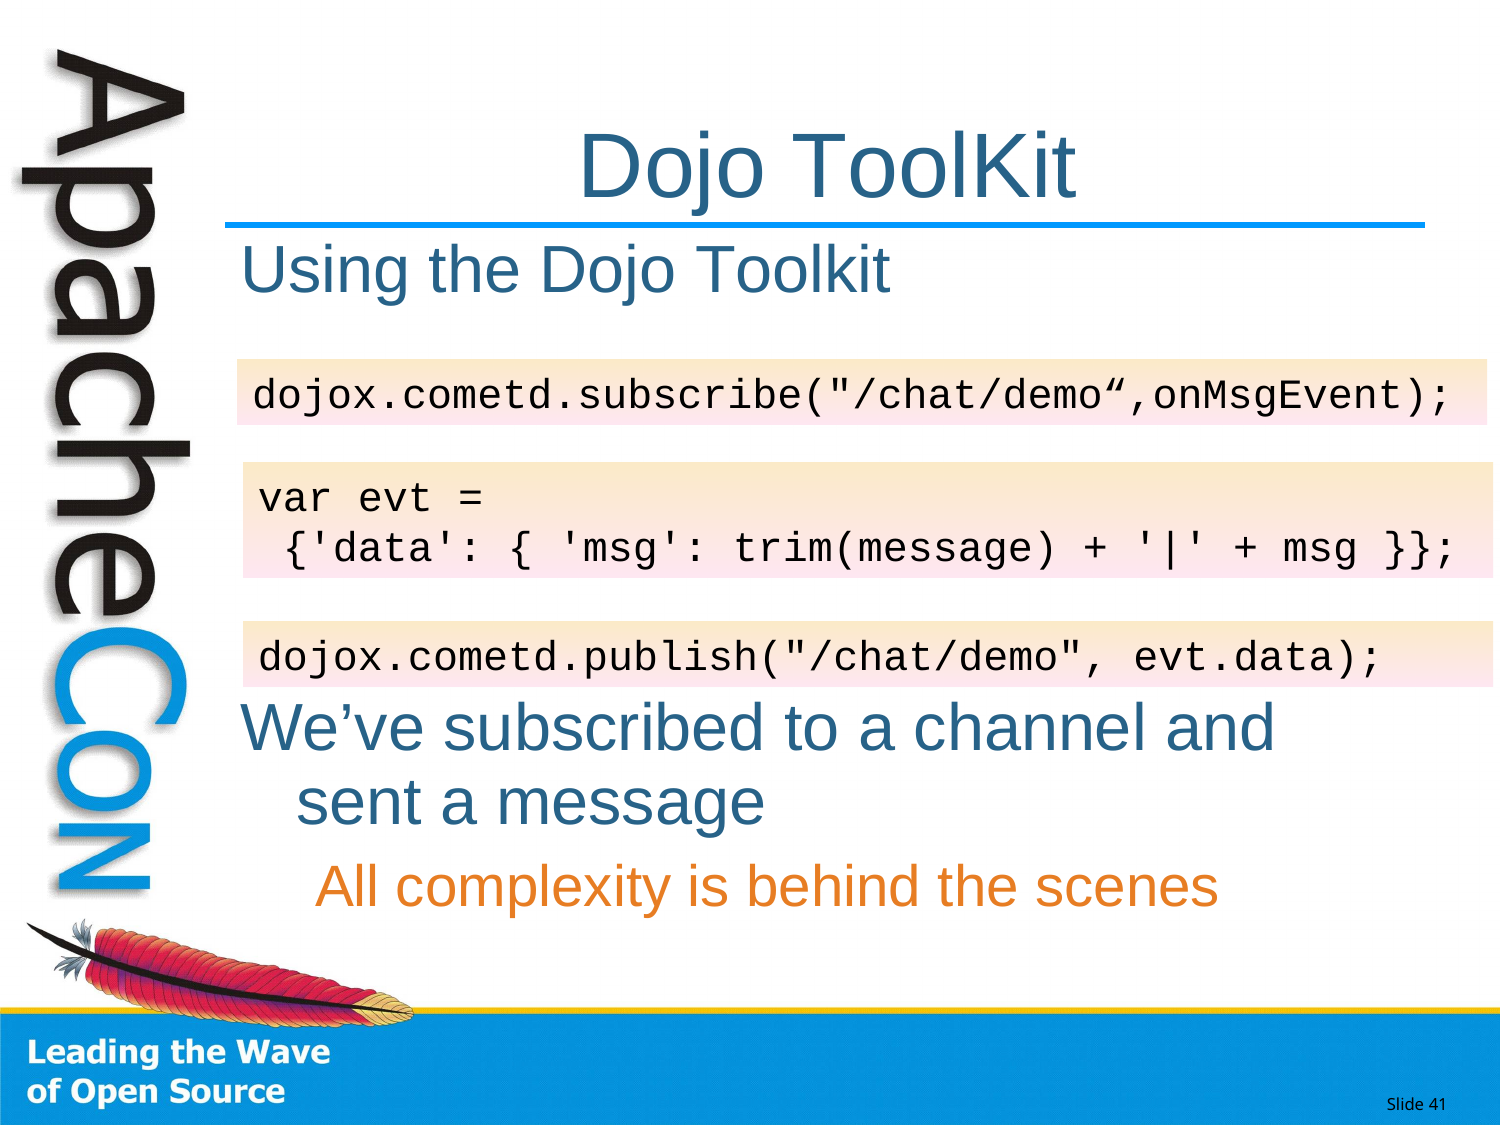

# Dojo ToolKit
Using the Dojo Toolkit
We’ve subscribed to a channel and sent a message
All complexity is behind the scenes
dojox.cometd.subscribe("/chat/demo“,onMsgEvent);
var evt =
 {'data': { 'msg': trim(message) + '|' + msg }};
dojox.cometd.publish("/chat/demo", evt.data);
Slide